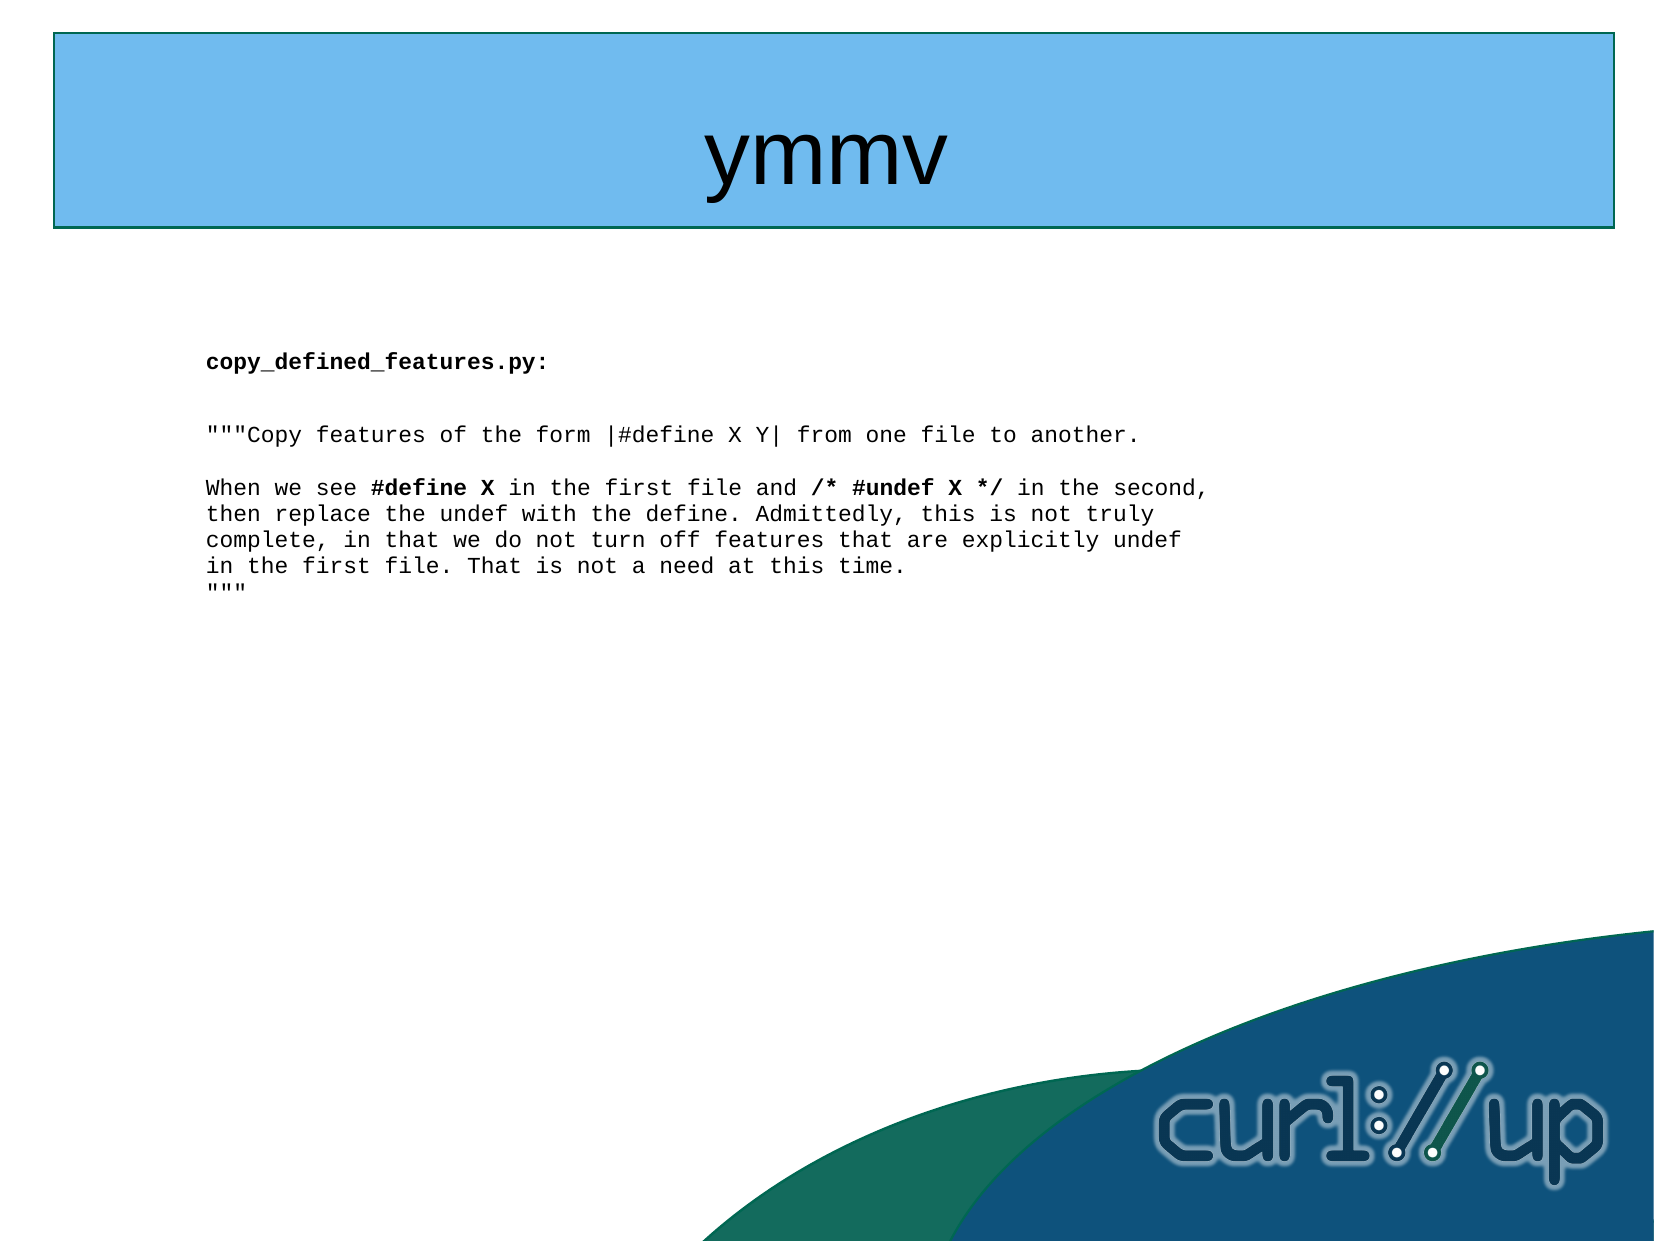

# ymmv
copy_defined_features.py:
"""Copy features of the form |#define X Y| from one file to another.
When we see #define X in the first file and /* #undef X */ in the second,
then replace the undef with the define. Admittedly, this is not truly
complete, in that we do not turn off features that are explicitly undef
in the first file. That is not a need at this time.
"""